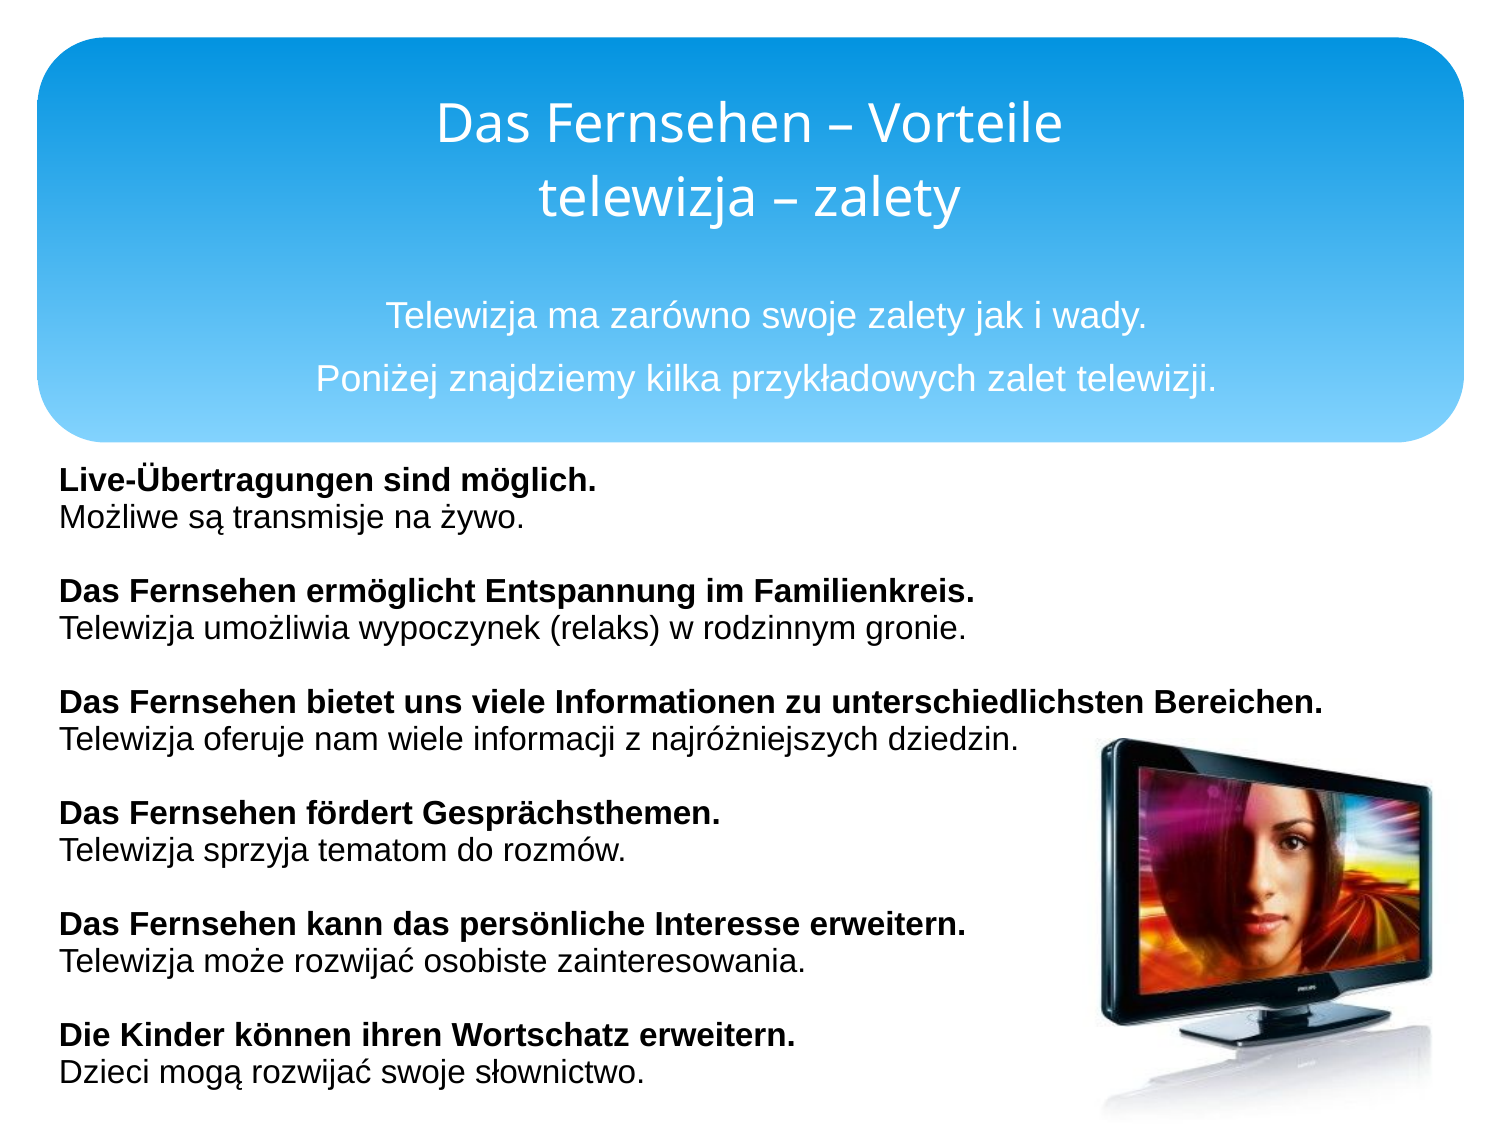

# Das Fernsehen – Vorteile telewizja – zalety
Telewizja ma zarówno swoje zalety jak i wady.
Poniżej znajdziemy kilka przykładowych zalet telewizji.
Live-Übertragungen sind möglich.
Możliwe są transmisje na żywo.
Das Fernsehen ermöglicht Entspannung im Familienkreis.
Telewizja umożliwia wypoczynek (relaks) w rodzinnym gronie.
Das Fernsehen bietet uns viele Informationen zu unterschiedlichsten Bereichen.
Telewizja oferuje nam wiele informacji z najróżniejszych dziedzin.
Das Fernsehen fördert Gesprächsthemen.
Telewizja sprzyja tematom do rozmów.
Das Fernsehen kann das persönliche Interesse erweitern.
Telewizja może rozwijać osobiste zainteresowania.
Die Kinder können ihren Wortschatz erweitern.
Dzieci mogą rozwijać swoje słownictwo.